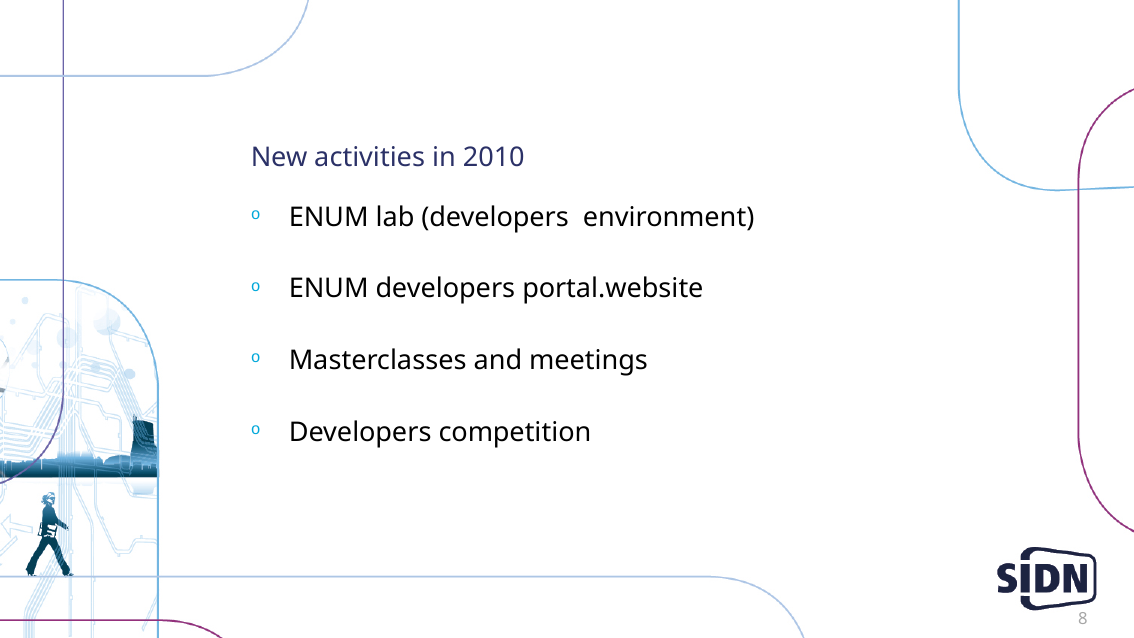

# New activities in 2010
ENUM lab (developers environment)
ENUM developers portal.website
Masterclasses and meetings
Developers competition